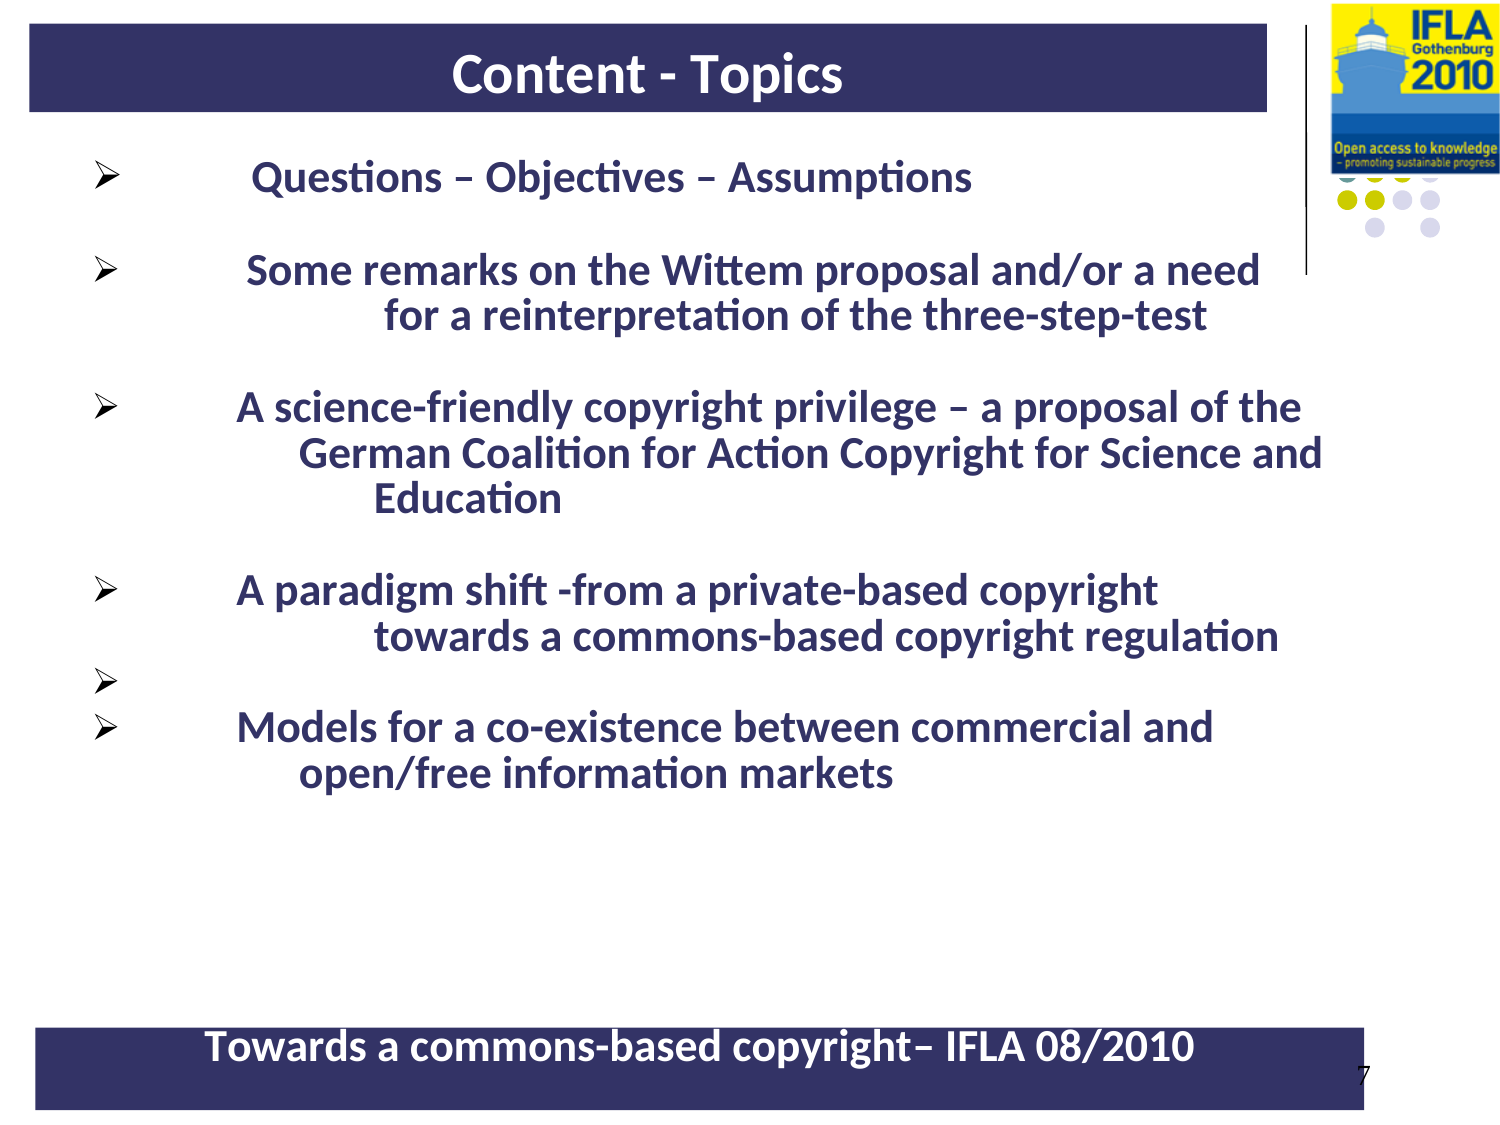

# Content - Topics
 Questions – Objectives – Assumptions
 Some remarks on the Wittem proposal and/or a need
	 for a reinterpretation of the three-step-test
 A science-friendly copyright privilege – a proposal of the 	German Coalition for Action Copyright for Science and 		Education
 A paradigm shift -from a private-based copyright
	towards a commons-based copyright regulation
 Models for a co-existence between commercial and 		open/free information markets